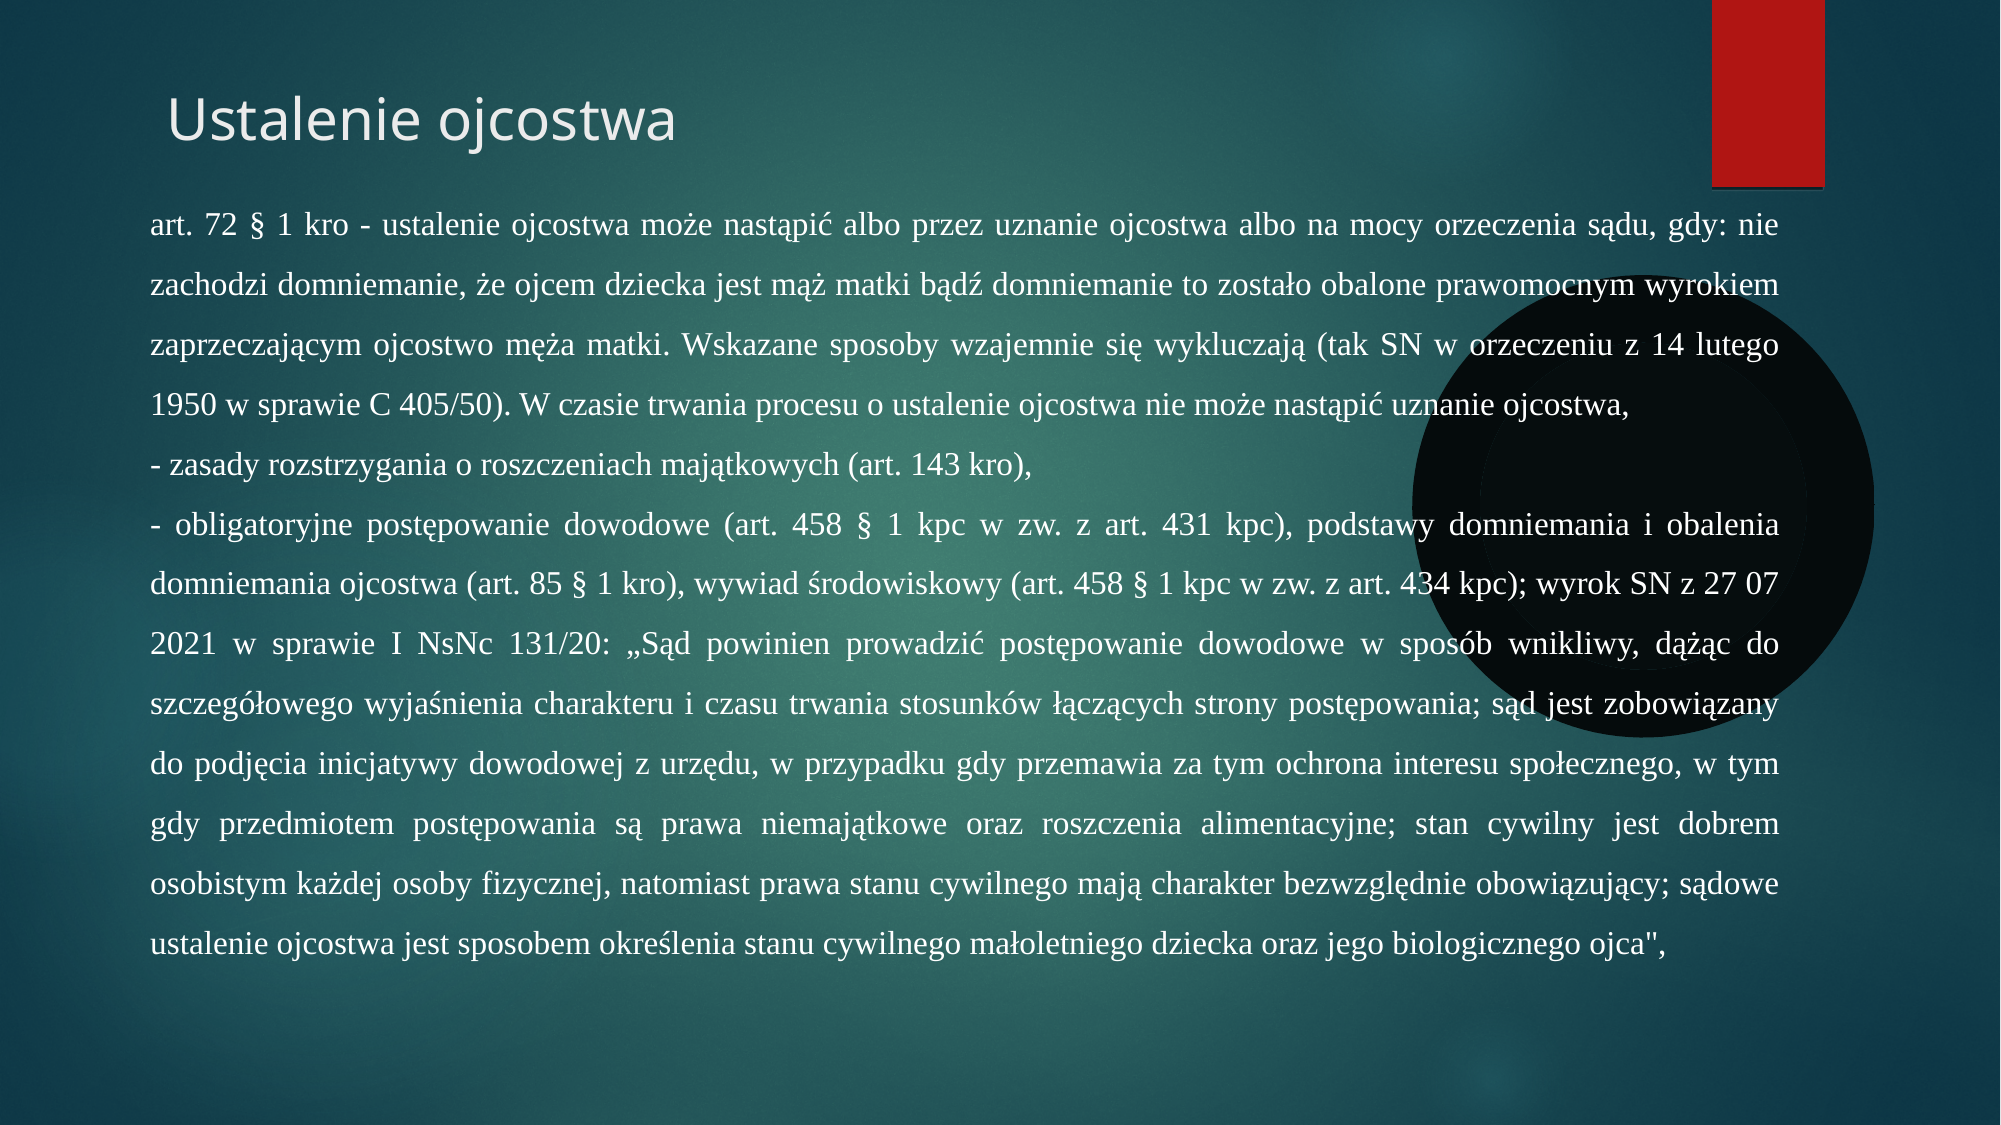

# Ustalenie ojcostwa
art. 72 § 1 kro - ustalenie ojcostwa może nastąpić albo przez uznanie ojcostwa albo na mocy orzeczenia sądu, gdy: nie zachodzi domniemanie, że ojcem dziecka jest mąż matki bądź domniemanie to zostało obalone prawomocnym wyrokiem zaprzeczającym ojcostwo męża matki. Wskazane sposoby wzajemnie się wykluczają (tak SN w orzeczeniu z 14 lutego 1950 w sprawie C 405/50). W czasie trwania procesu o ustalenie ojcostwa nie może nastąpić uznanie ojcostwa,
- zasady rozstrzygania o roszczeniach majątkowych (art. 143 kro),
- obligatoryjne postępowanie dowodowe (art. 458 § 1 kpc w zw. z art. 431 kpc), podstawy domniemania i obalenia domniemania ojcostwa (art. 85 § 1 kro), wywiad środowiskowy (art. 458 § 1 kpc w zw. z art. 434 kpc); wyrok SN z 27 07 2021 w sprawie I NsNc 131/20: „Sąd powinien prowadzić postępowanie dowodowe w sposób wnikliwy, dążąc do szczegółowego wyjaśnienia charakteru i czasu trwania stosunków łączących strony postępowania; sąd jest zobowiązany do podjęcia inicjatywy dowodowej z urzędu, w przypadku gdy przemawia za tym ochrona interesu społecznego, w tym gdy przedmiotem postępowania są prawa niemajątkowe oraz roszczenia alimentacyjne; stan cywilny jest dobrem osobistym każdej osoby fizycznej, natomiast prawa stanu cywilnego mają charakter bezwzględnie obowiązujący; sądowe ustalenie ojcostwa jest sposobem określenia stanu cywilnego małoletniego dziecka oraz jego biologicznego ojca",